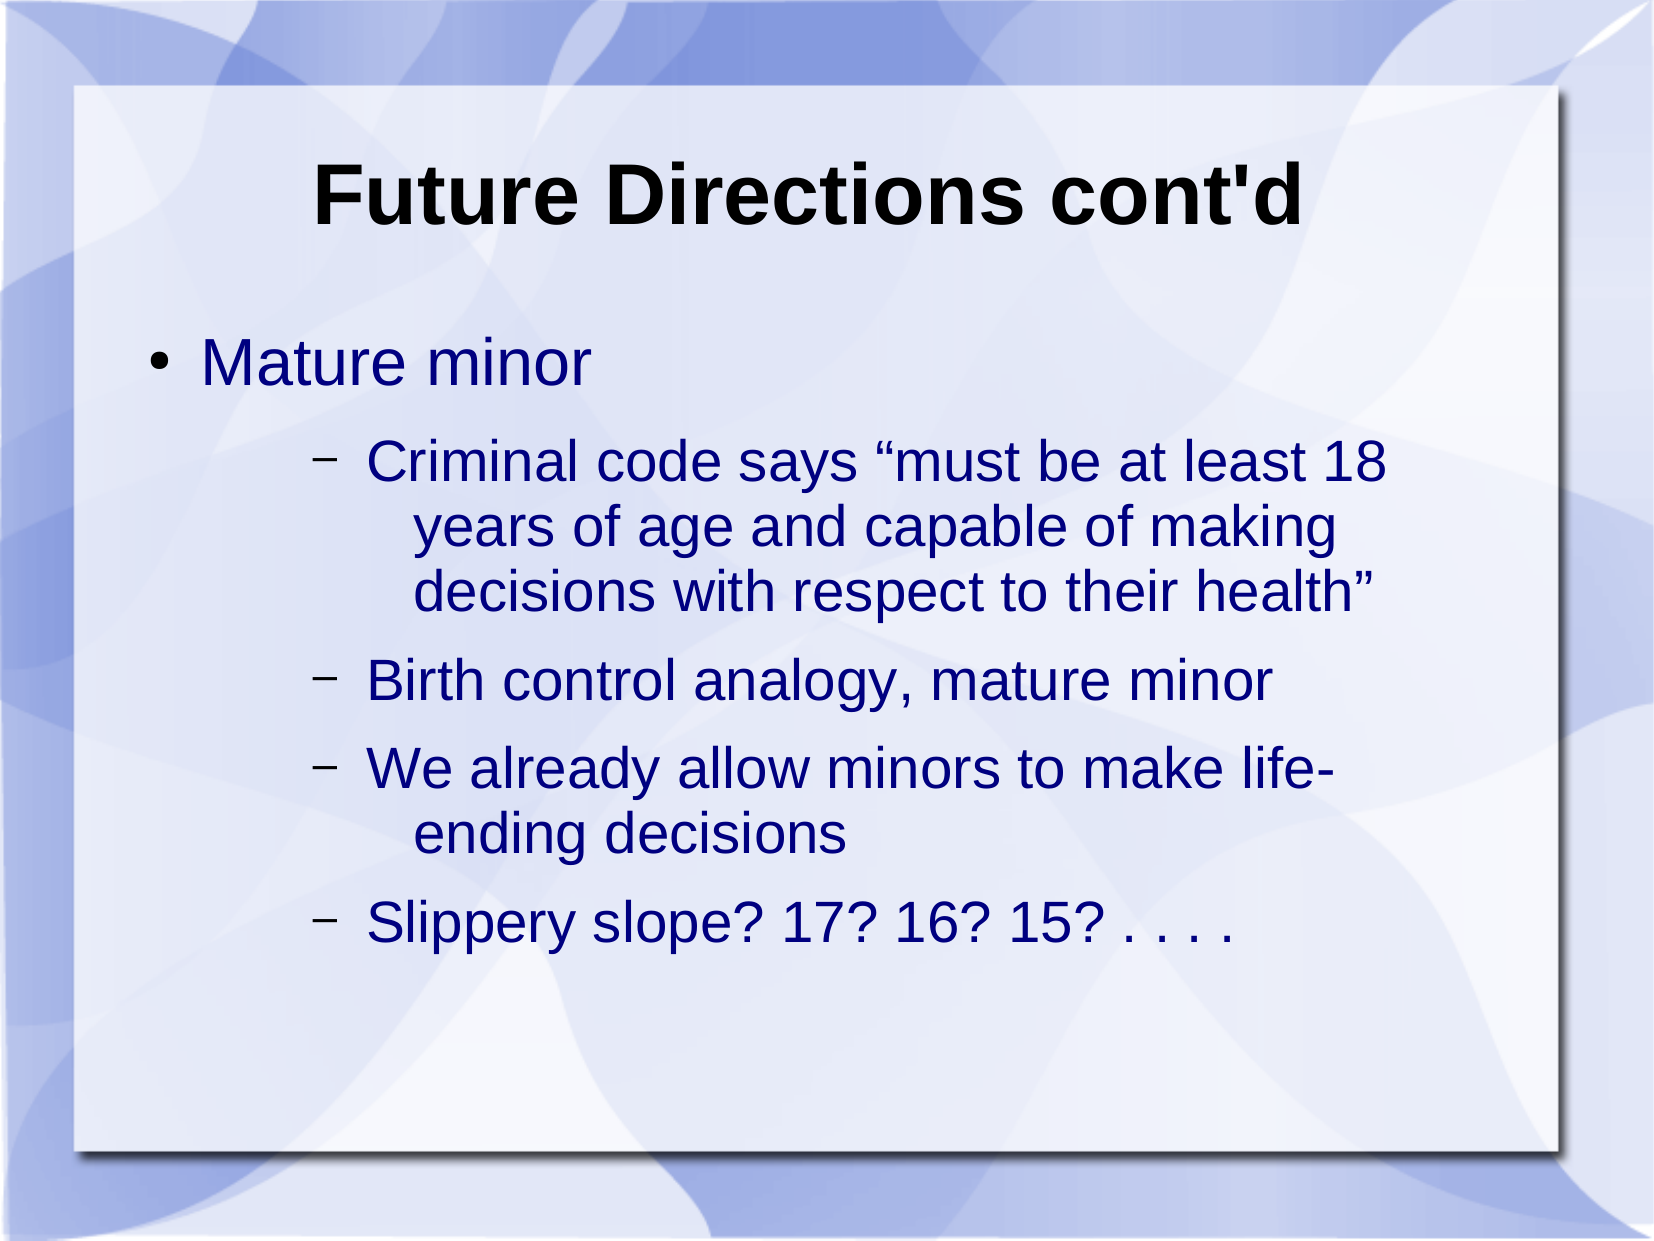

# Future Directions cont'd
Mature minor
Criminal code says “must be at least 18 years of age and capable of making decisions with respect to their health”
Birth control analogy, mature minor
We already allow minors to make life-ending decisions
Slippery slope? 17? 16? 15? . . . .